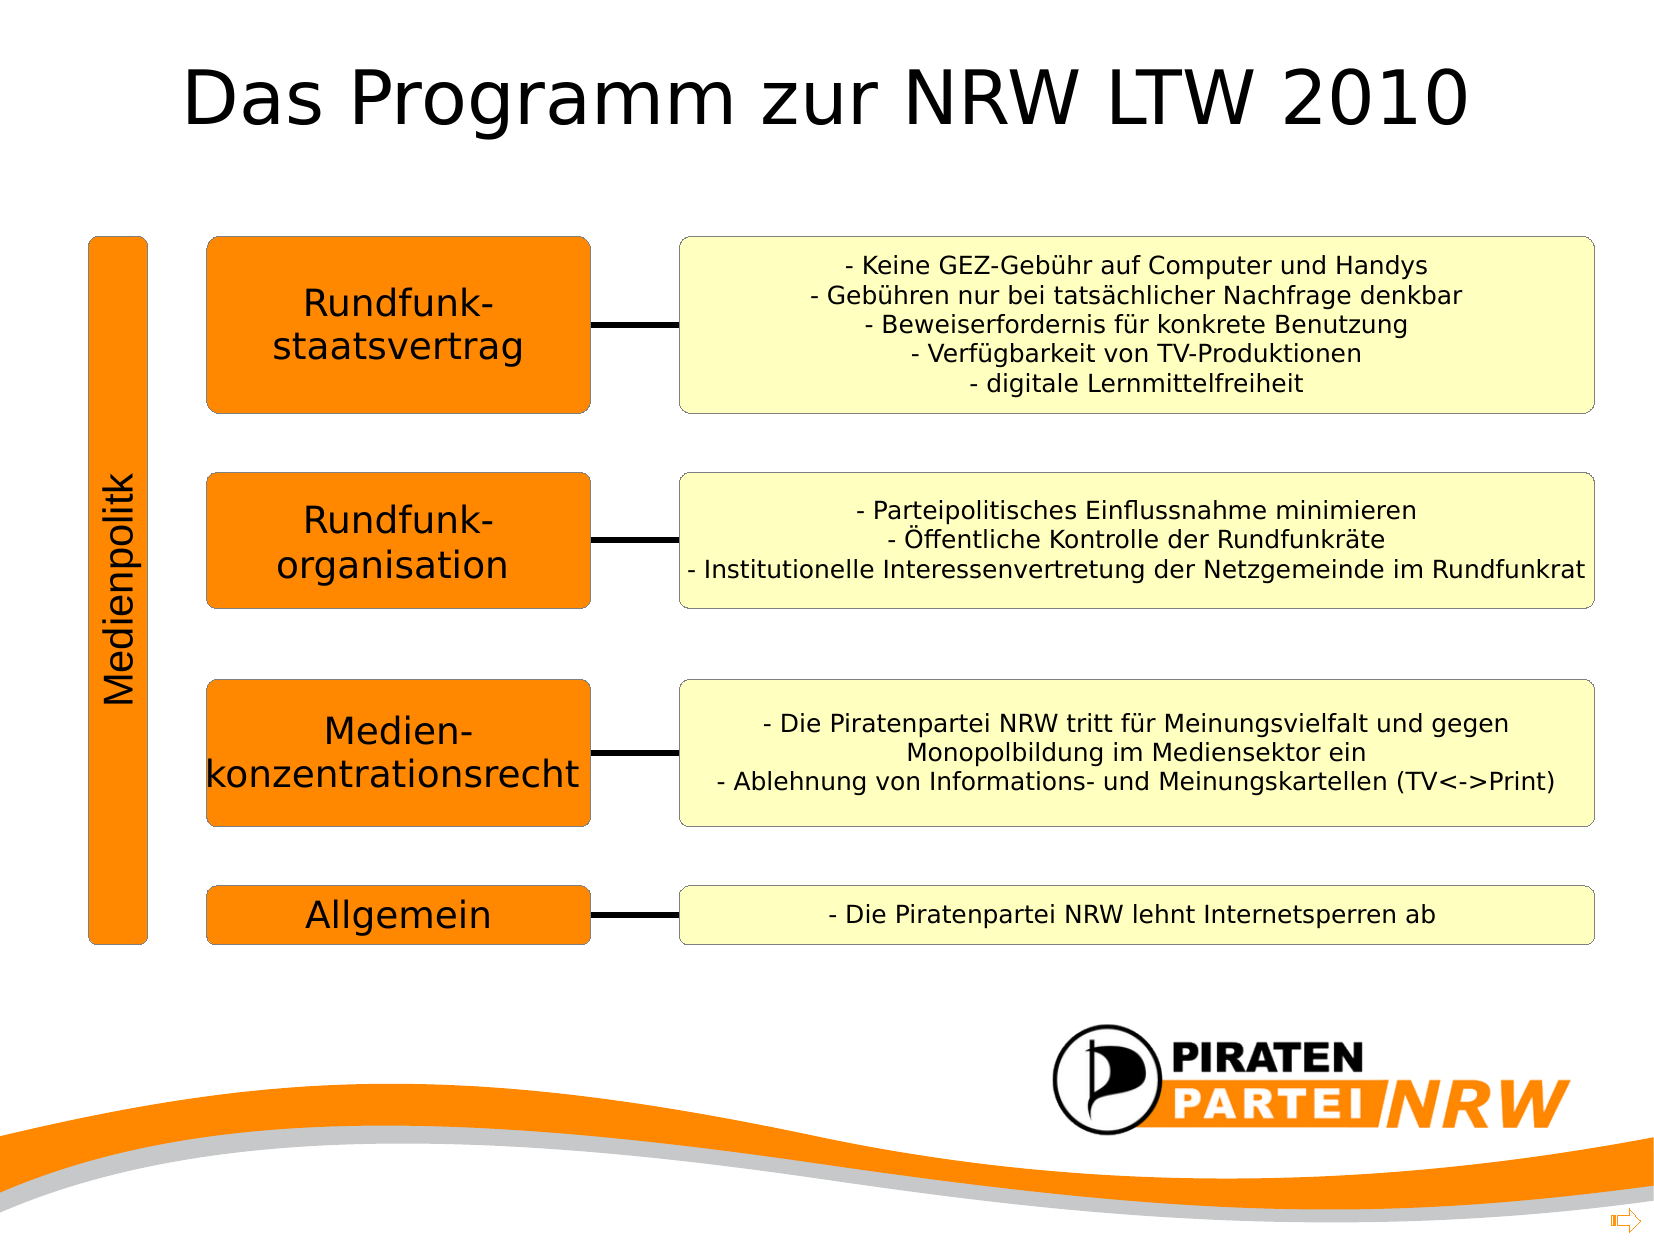

# Das Programm zur NRW LTW 2010
Rundfunk-
staatsvertrag
- Keine GEZ-Gebühr auf Computer und Handys
- Gebühren nur bei tatsächlicher Nachfrage denkbar
- Beweiserfordernis für konkrete Benutzung
- Verfügbarkeit von TV-Produktionen
- digitale Lernmittelfreiheit
﻿Rundfunk-
organisation
- Parteipolitisches Einflussnahme minimieren
- Öffentliche Kontrolle der Rundfunkräte
- Institutionelle Interessenvertretung der Netzgemeinde im Rundfunkrat
Medienpolitk
Medien-
konzentrationsrecht
- Die Piratenpartei NRW tritt für Meinungsvielfalt und gegen
Monopolbildung im Mediensektor ein
- Ablehnung von Informations- und Meinungskartellen (TV<->Print)
Allgemein
- Die Piratenpartei NRW lehnt Internetsperren ab